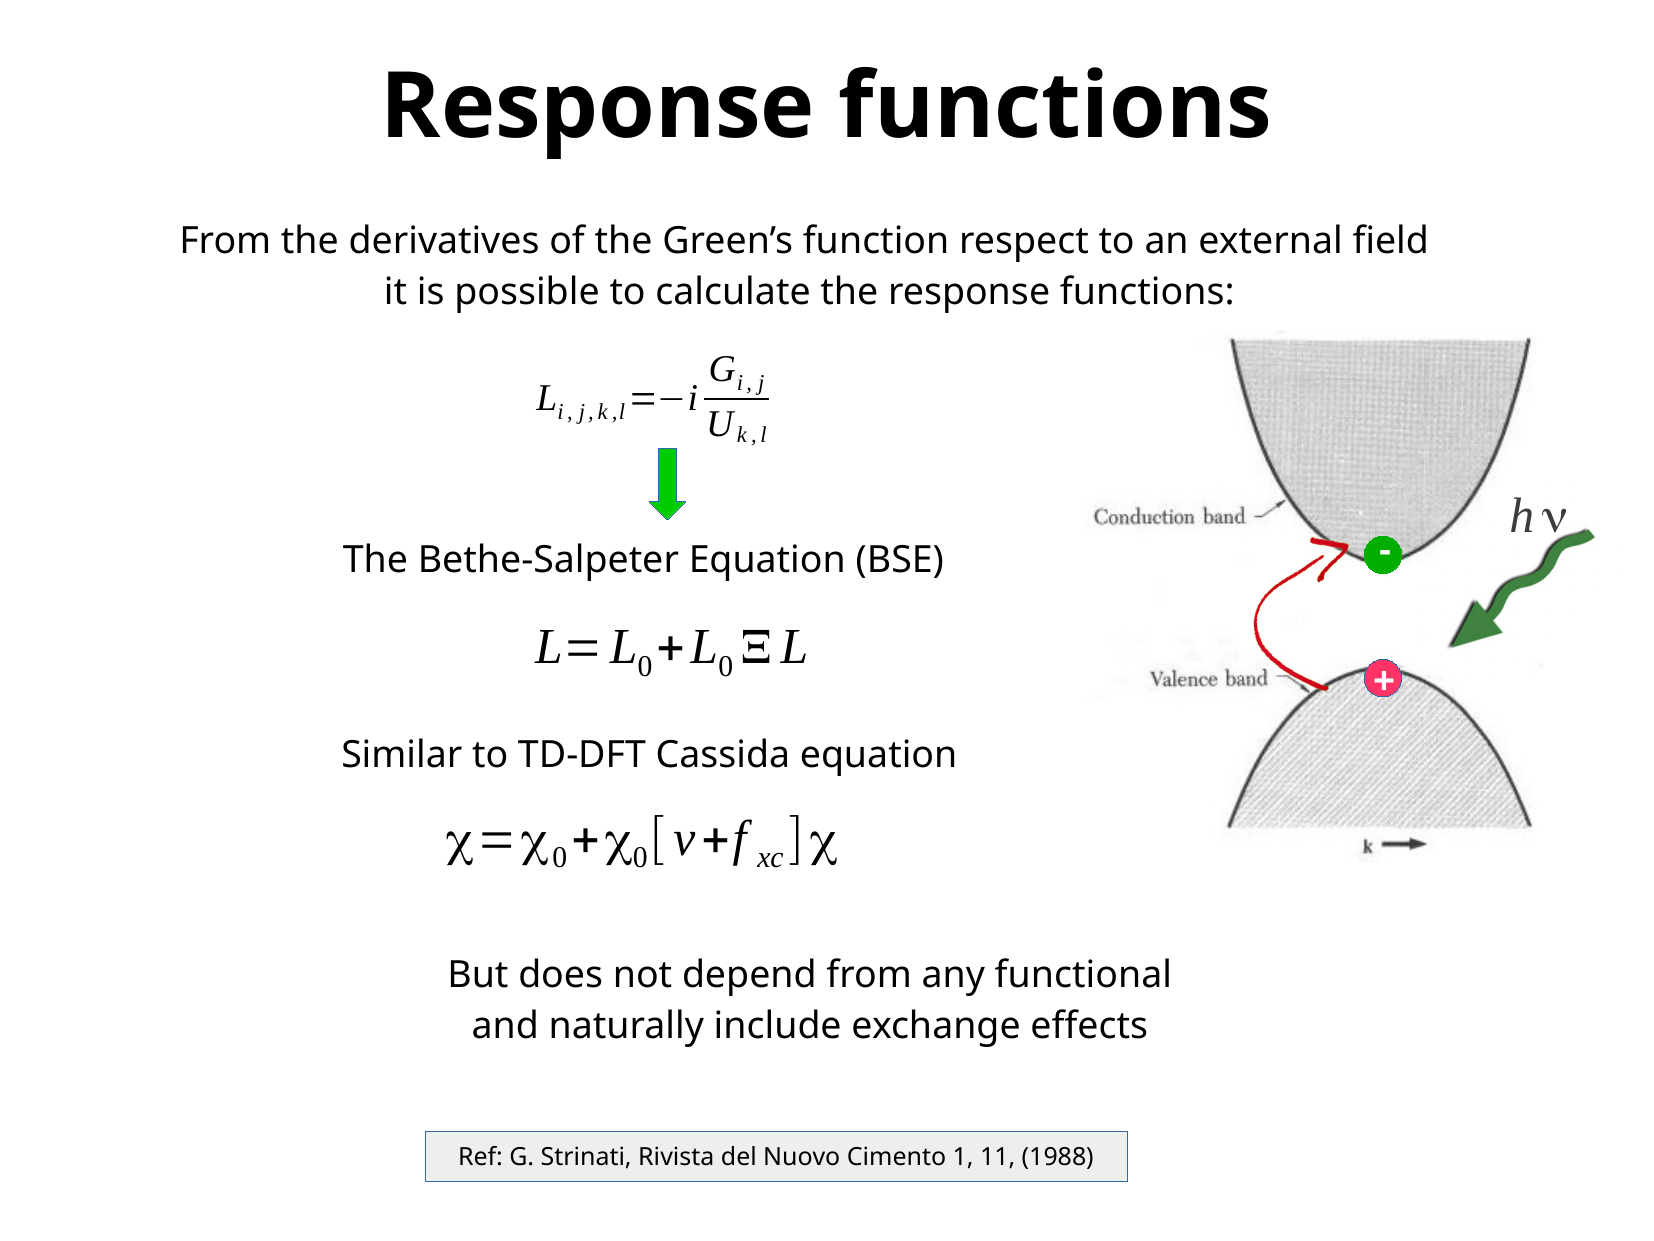

# Response functions
From the derivatives of the Green’s function respect to an external field
it is possible to calculate the response functions:
-
The Bethe-Salpeter Equation (BSE)
+
Similar to TD-DFT Cassida equation
But does not depend from any functional
and naturally include exchange effects
Ref: G. Strinati, Rivista del Nuovo Cimento 1, 11, (1988)